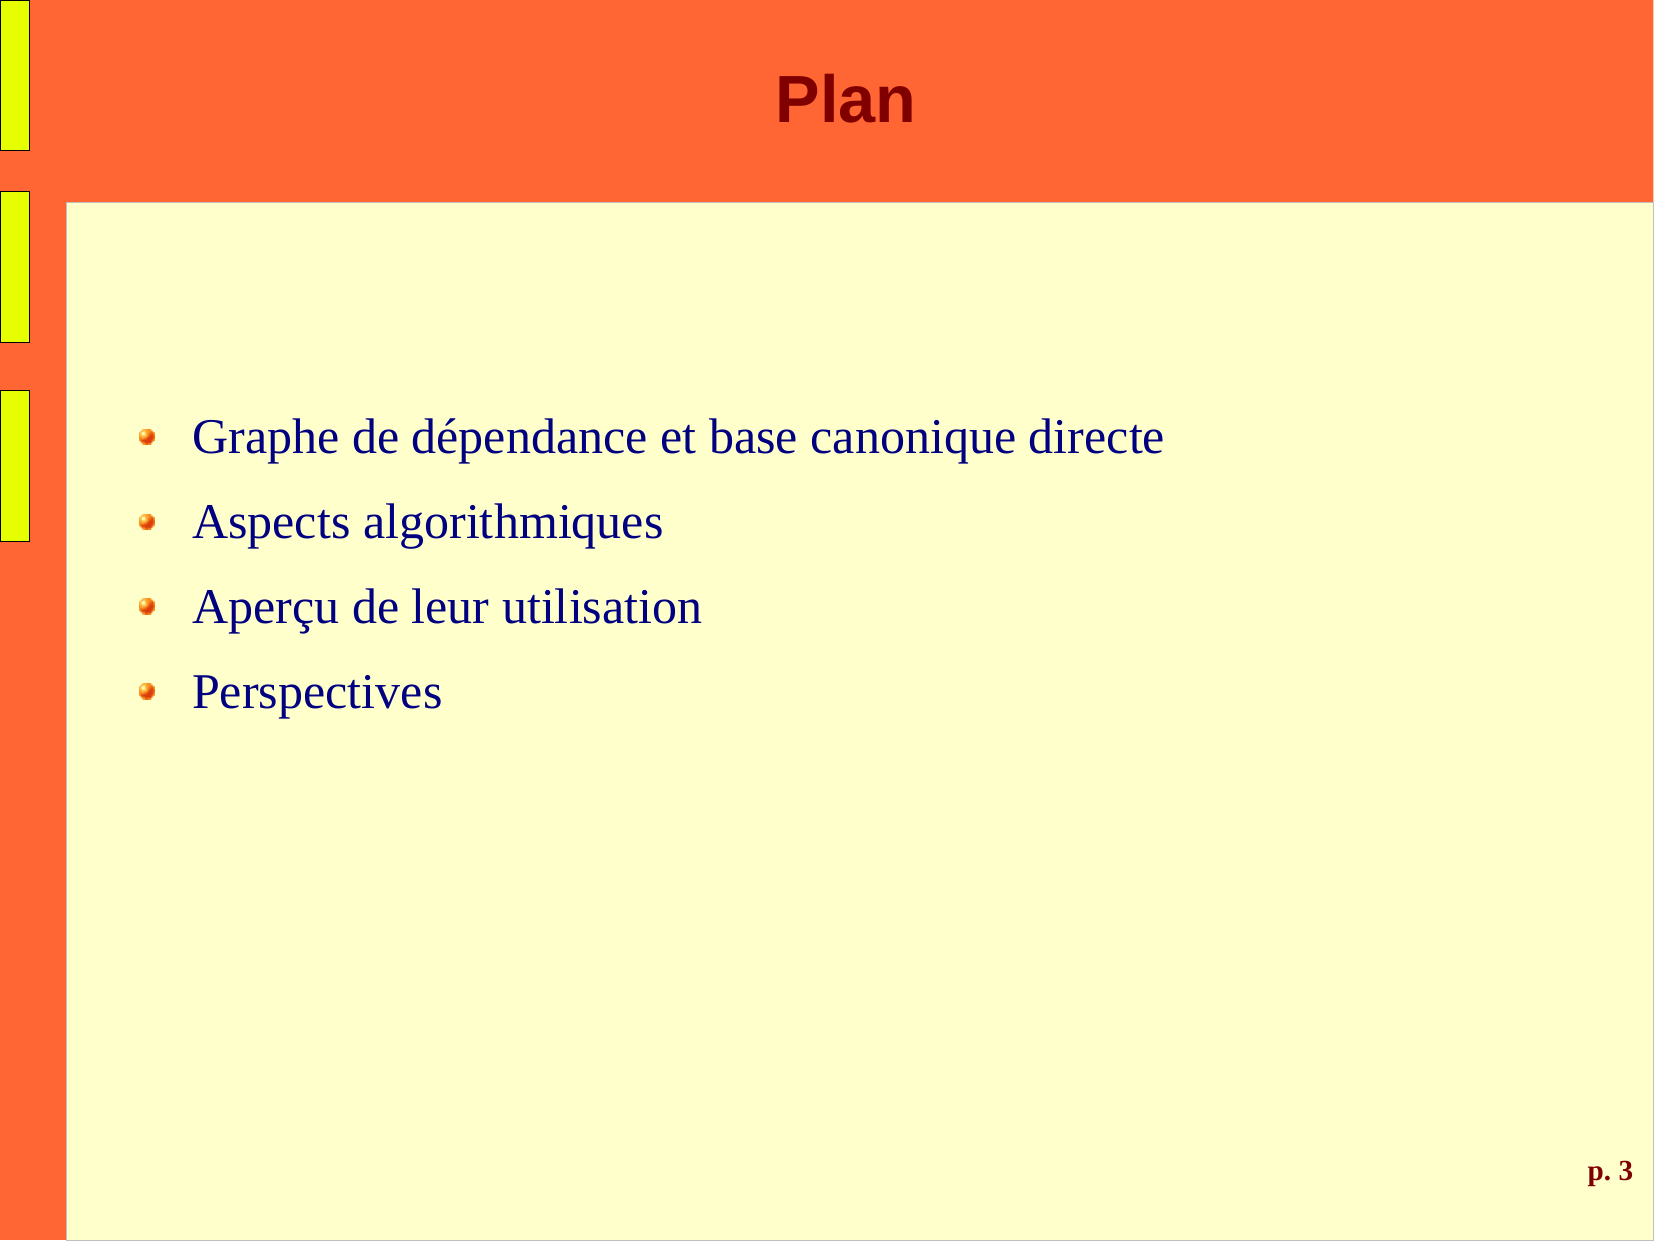

# Plan
Graphe de dépendance et base canonique directe
Aspects algorithmiques
Aperçu de leur utilisation
Perspectives